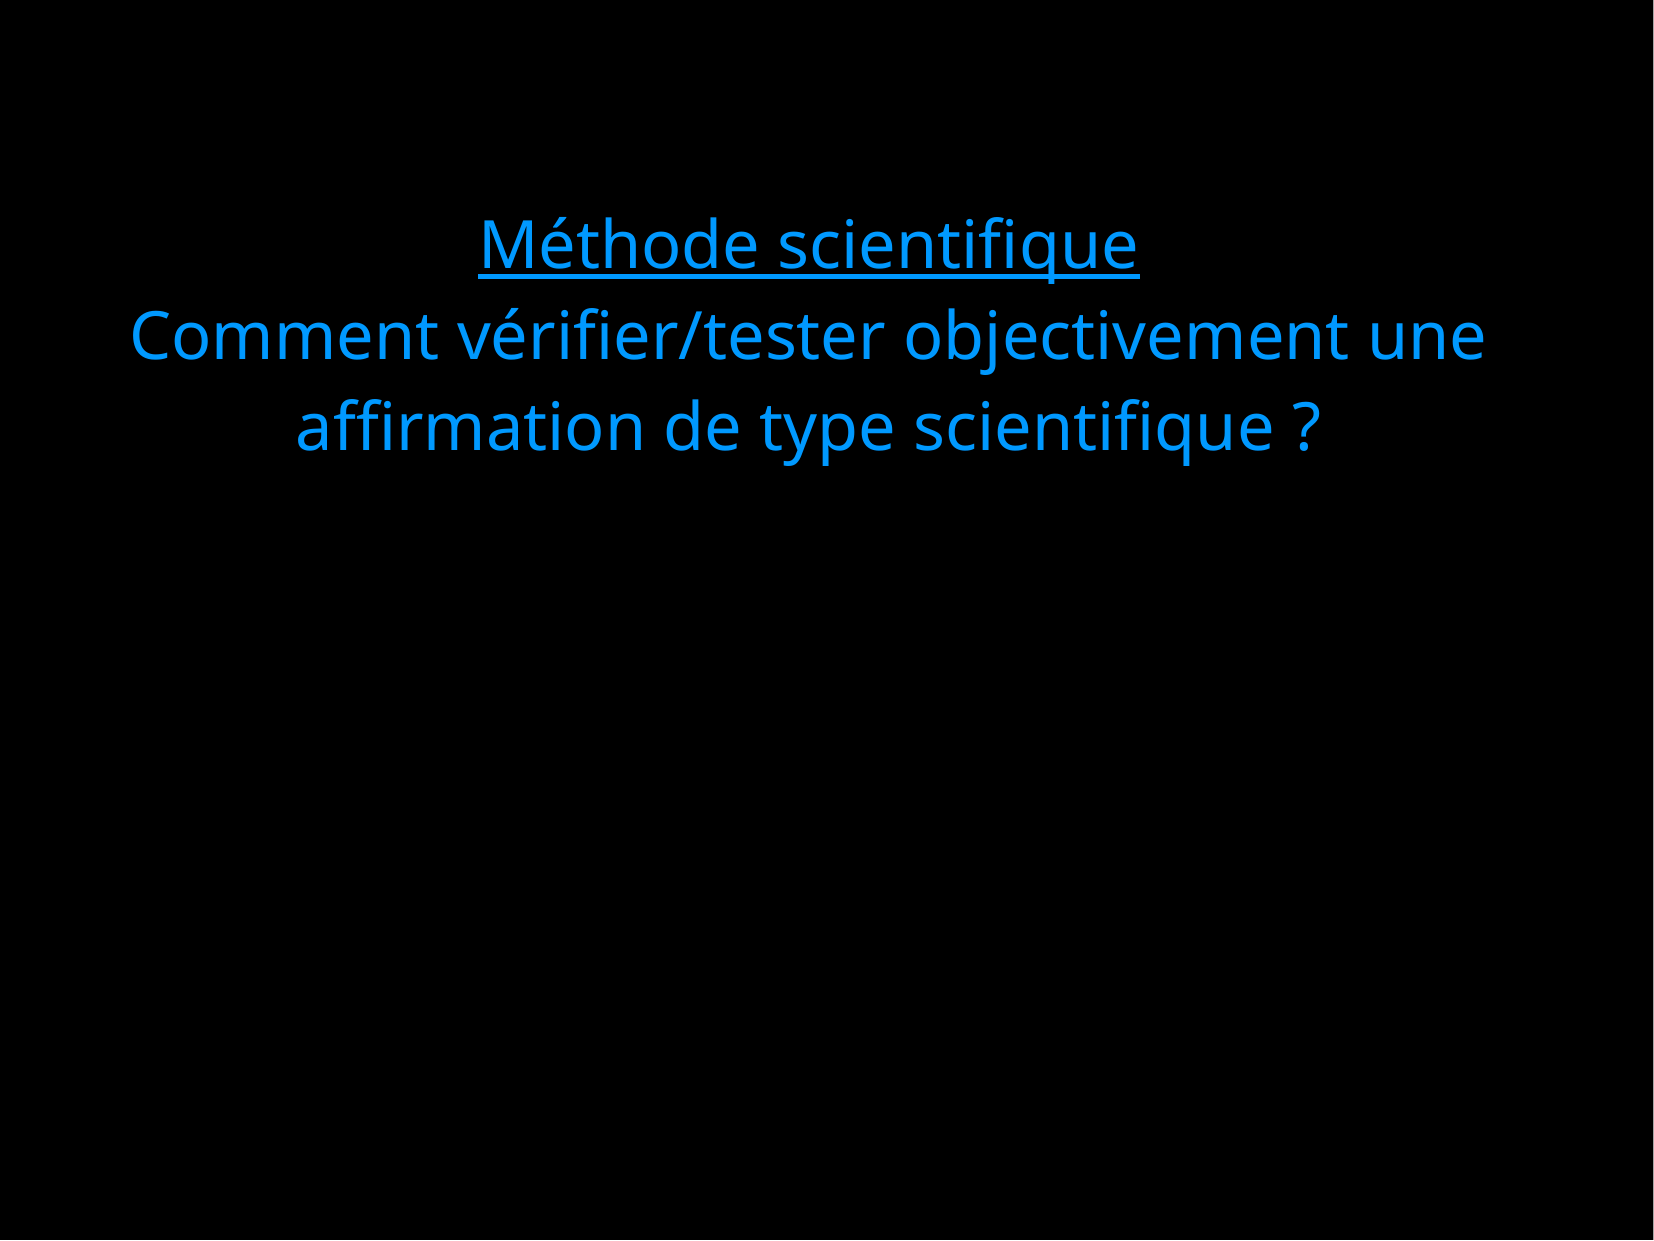

Méthode scientifique
Comment vérifier/tester objectivement une affirmation de type scientifique ?